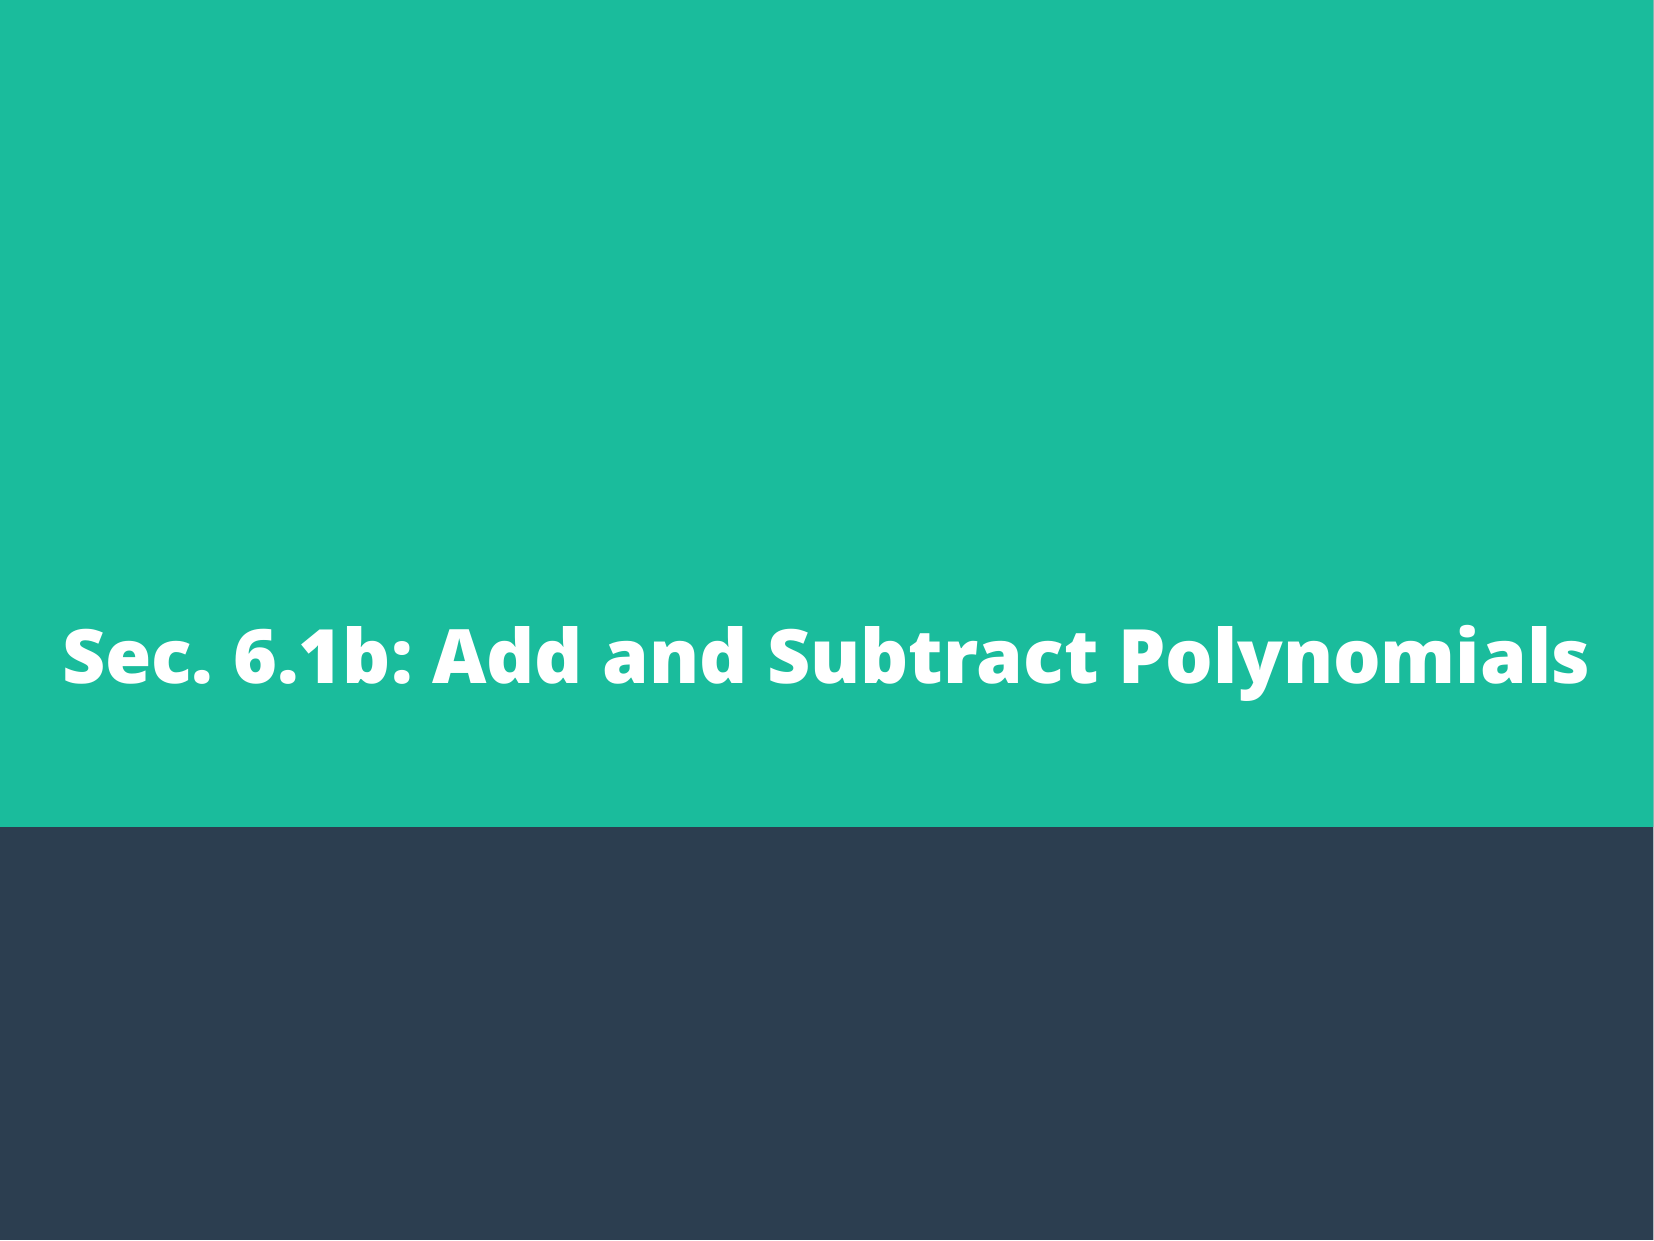

# Sec. 6.1b: Add and Subtract Polynomials